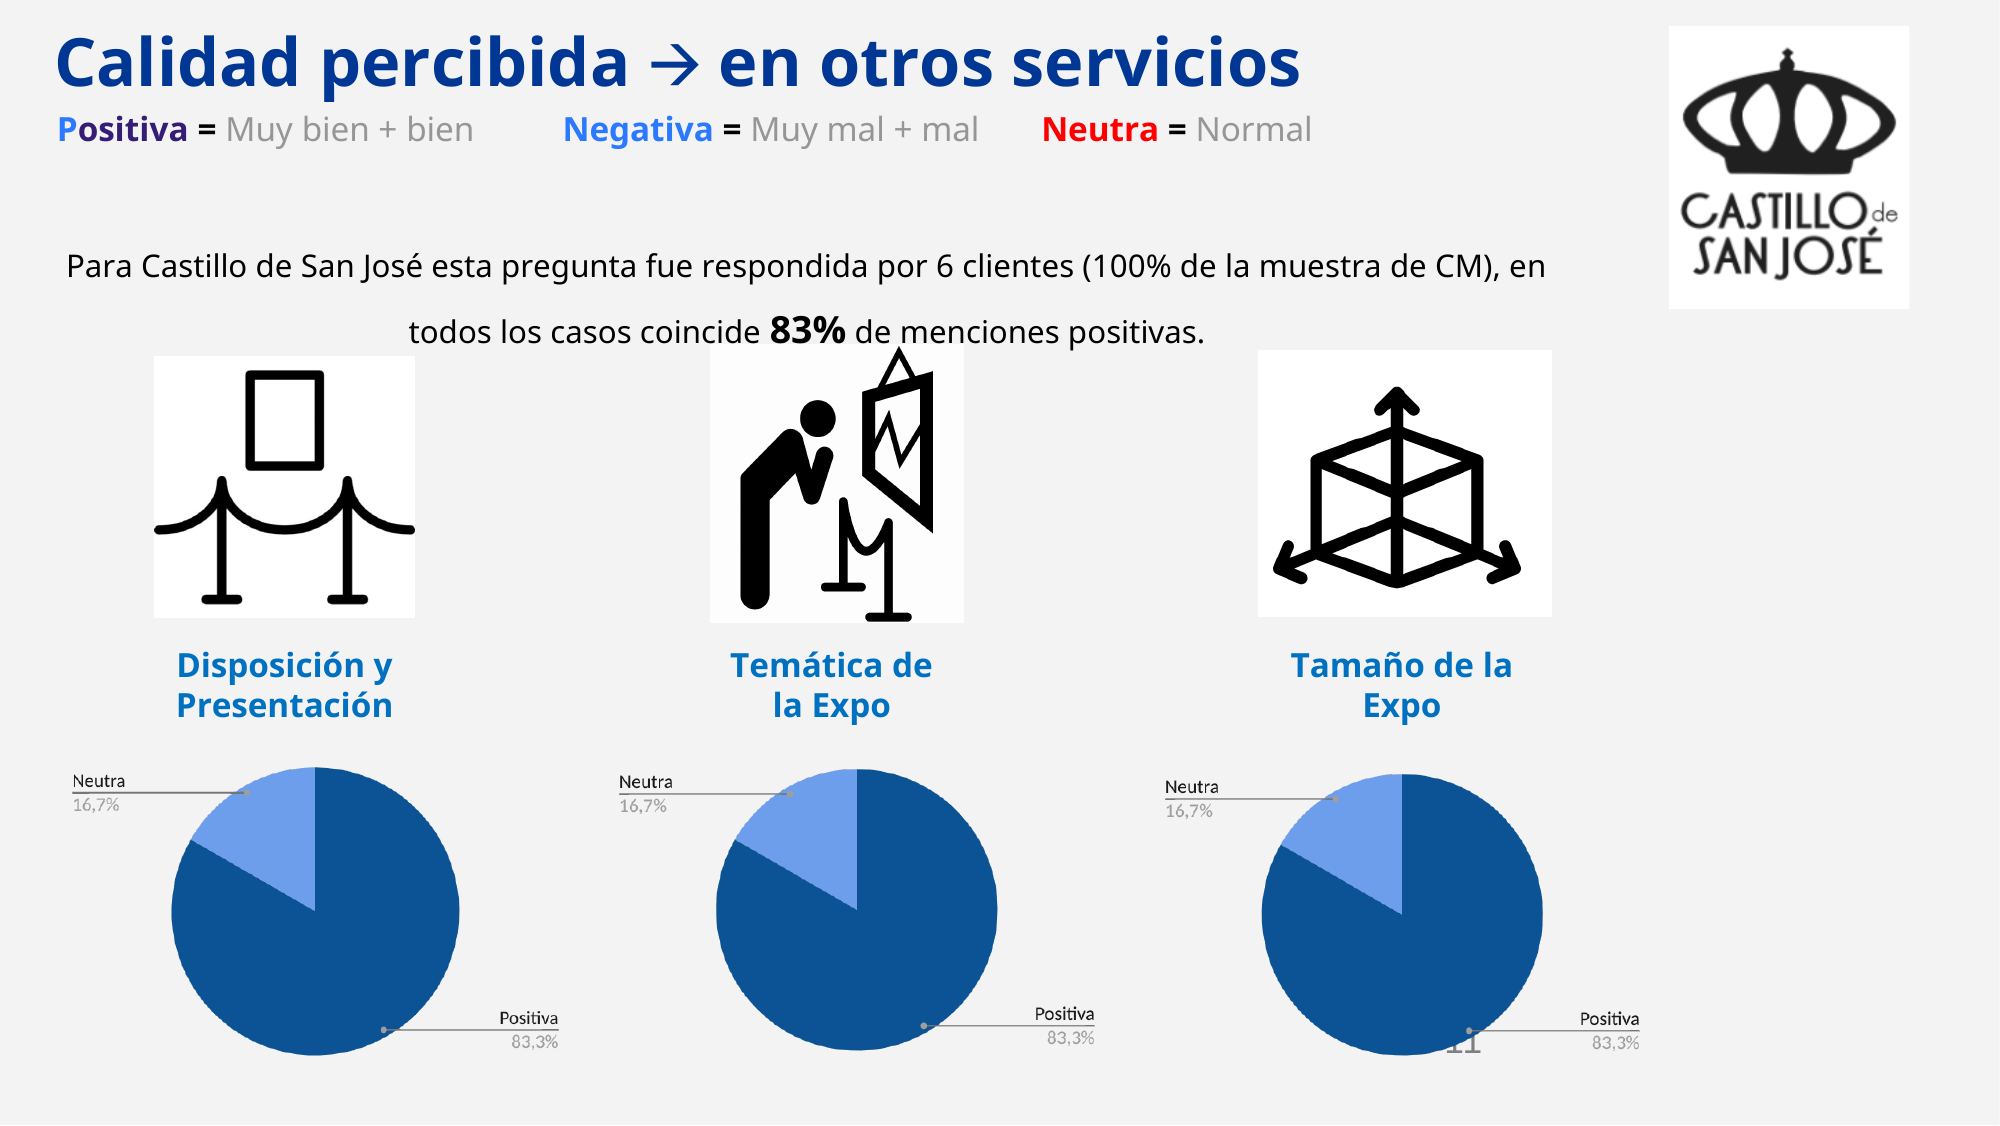

Calidad percibida 🡪 en otros servicios
Positiva = Muy bien + bien Negativa = Muy mal + mal Neutra = Normal
Para Castillo de San José esta pregunta fue respondida por 6 clientes (100% de la muestra de CM), en todos los casos coincide 83% de menciones positivas.
Disposición y Presentación
Temática de la Expo
Tamaño de la Expo